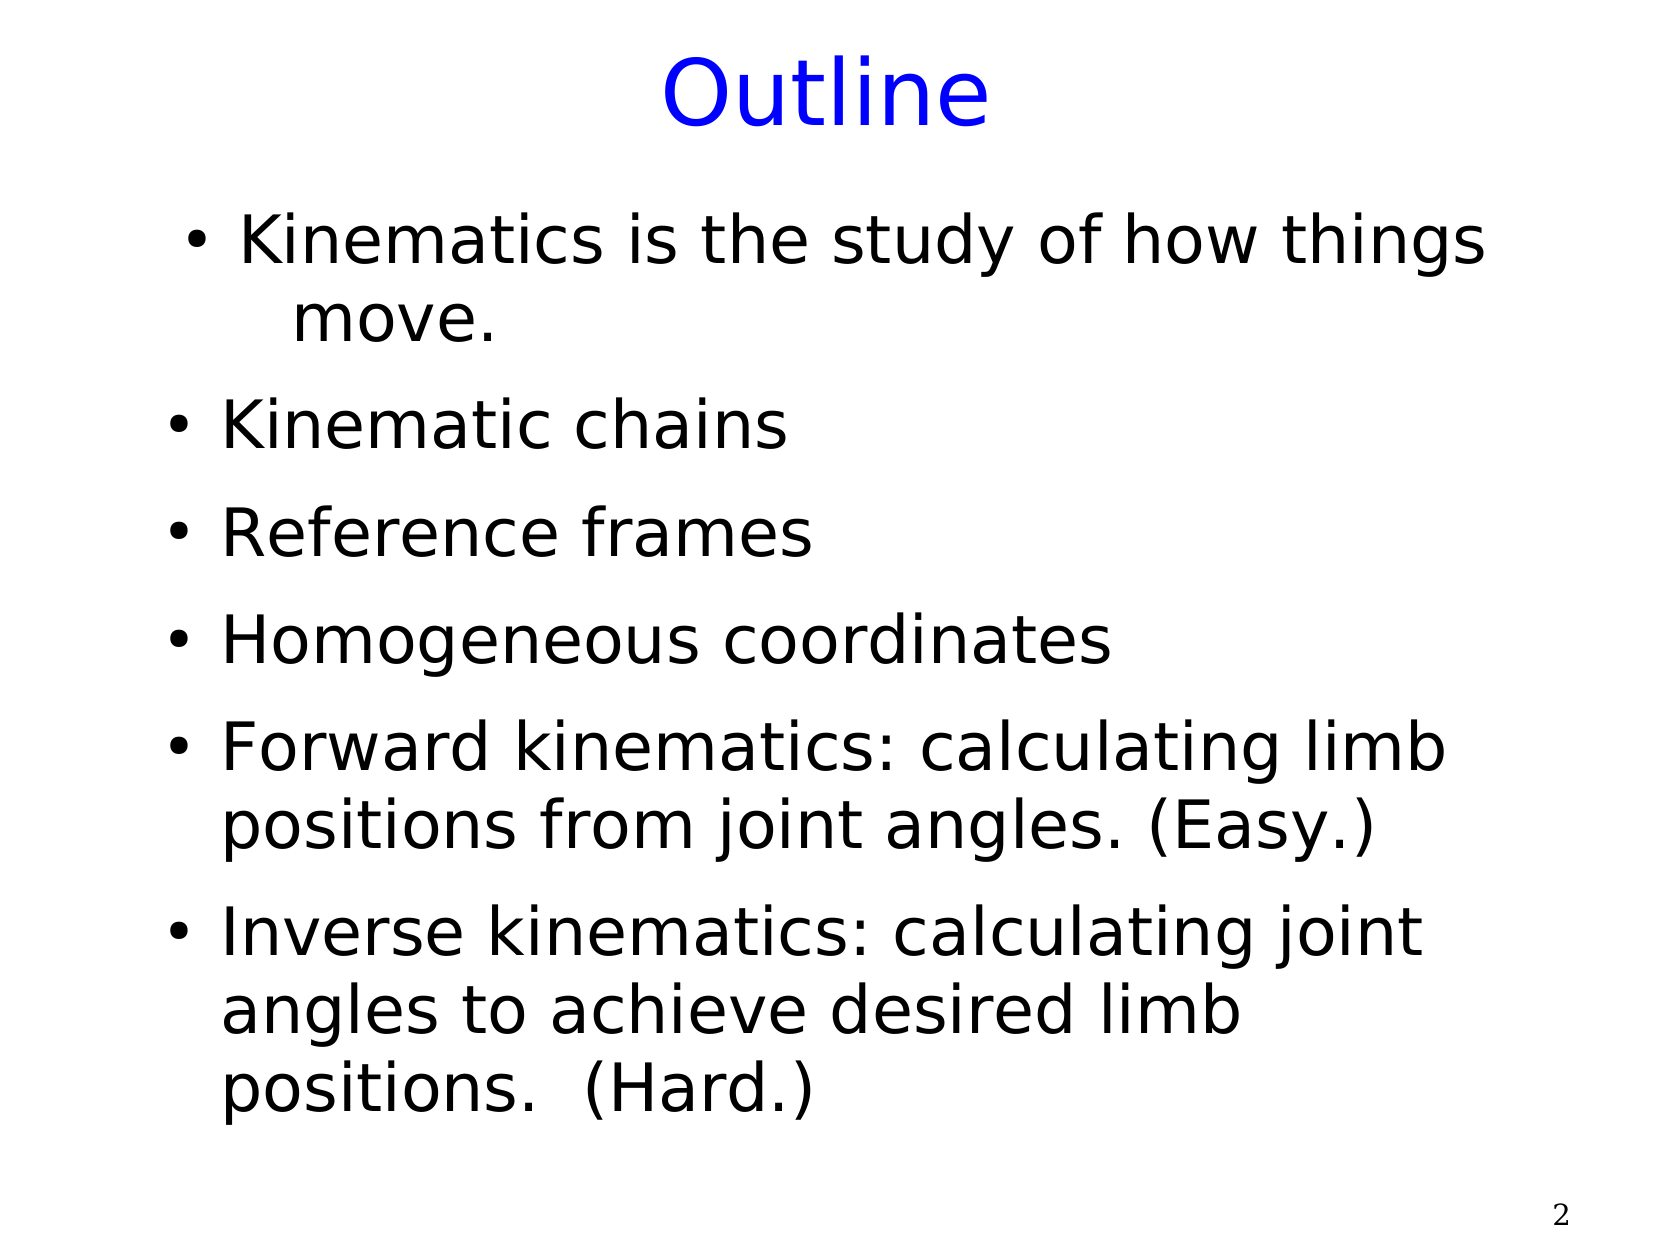

# Outline
Kinematics is the study of how things move.
Kinematic chains
Reference frames
Homogeneous coordinates
Forward kinematics: calculating limb positions from joint angles. (Easy.)
Inverse kinematics: calculating joint angles to achieve desired limb positions. (Hard.)
2